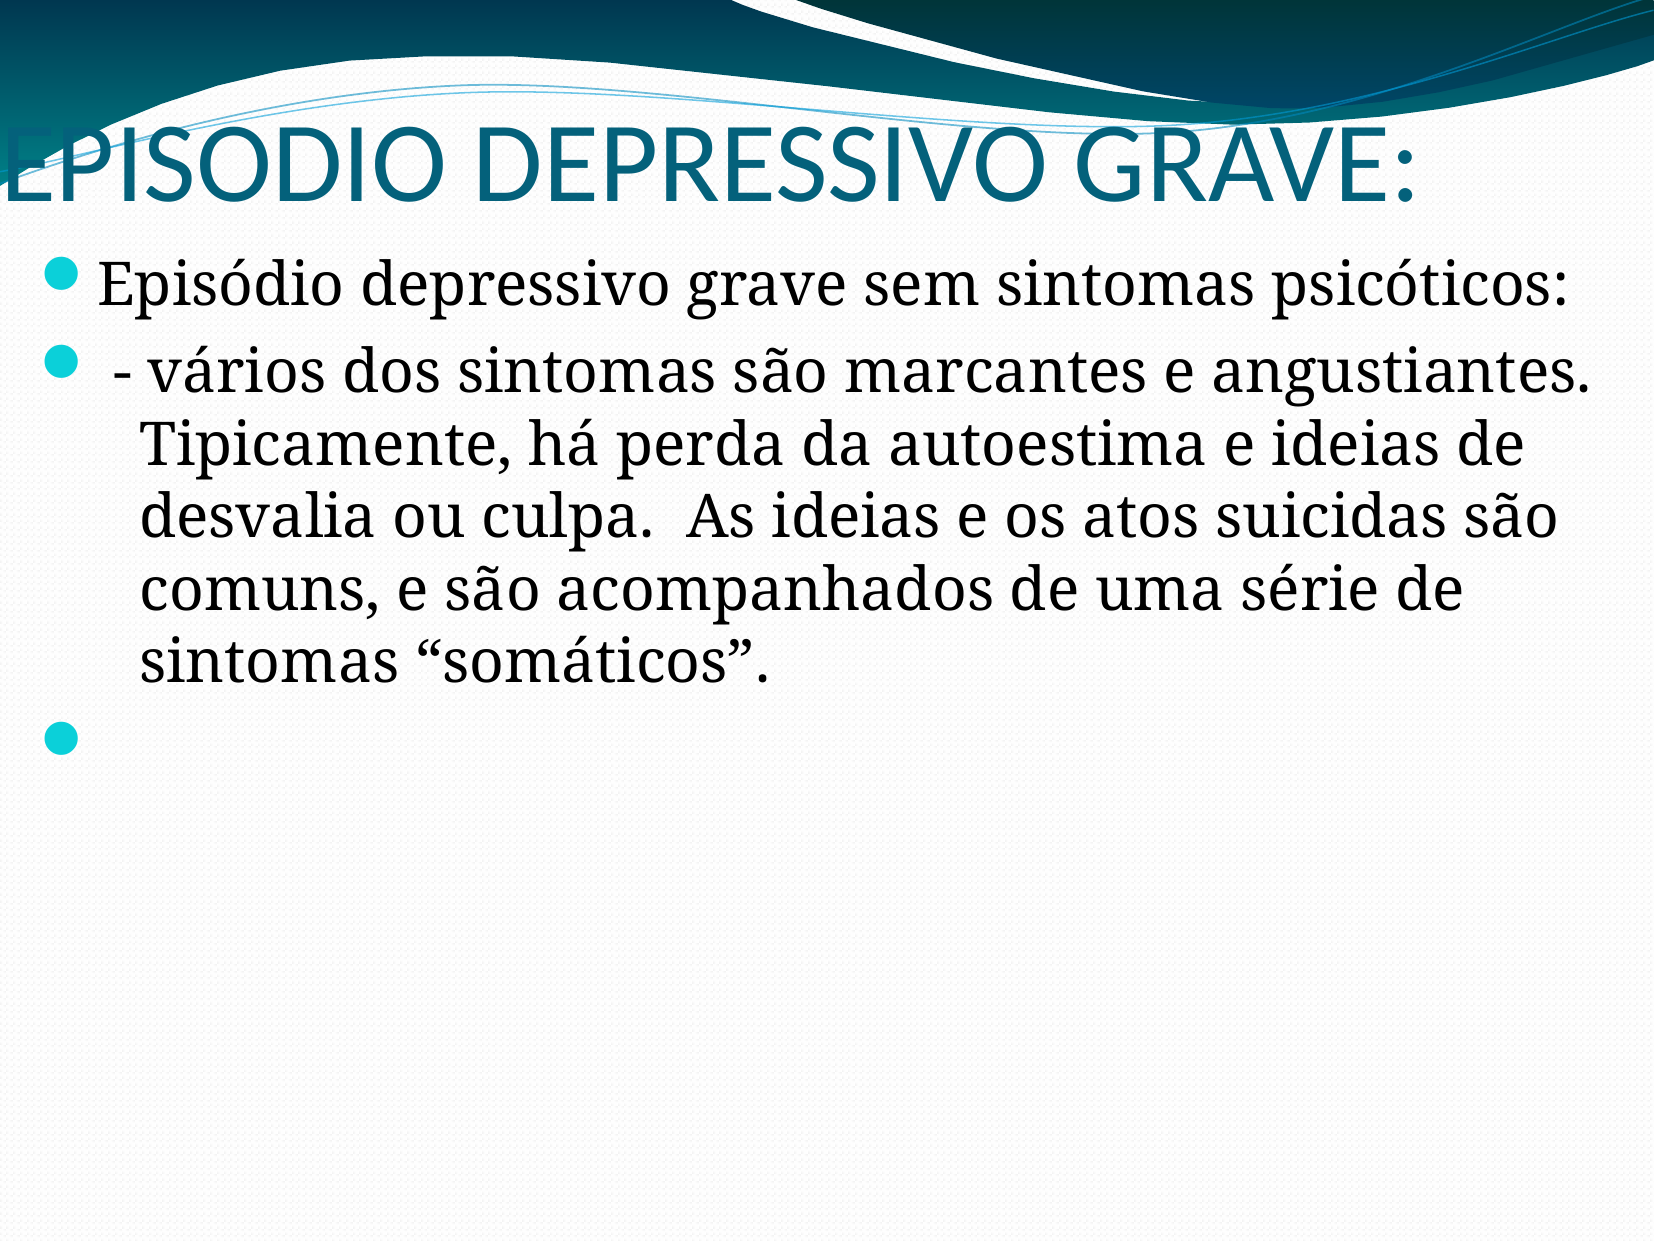

# EPISODIO DEPRESSIVO GRAVE:
Episódio depressivo grave sem sintomas psicóticos:
 - vários dos sintomas são marcantes e angustiantes. Tipicamente, há perda da autoestima e ideias de desvalia ou culpa. As ideias e os atos suicidas são comuns, e são acompanhados de uma série de sintomas “somáticos”.